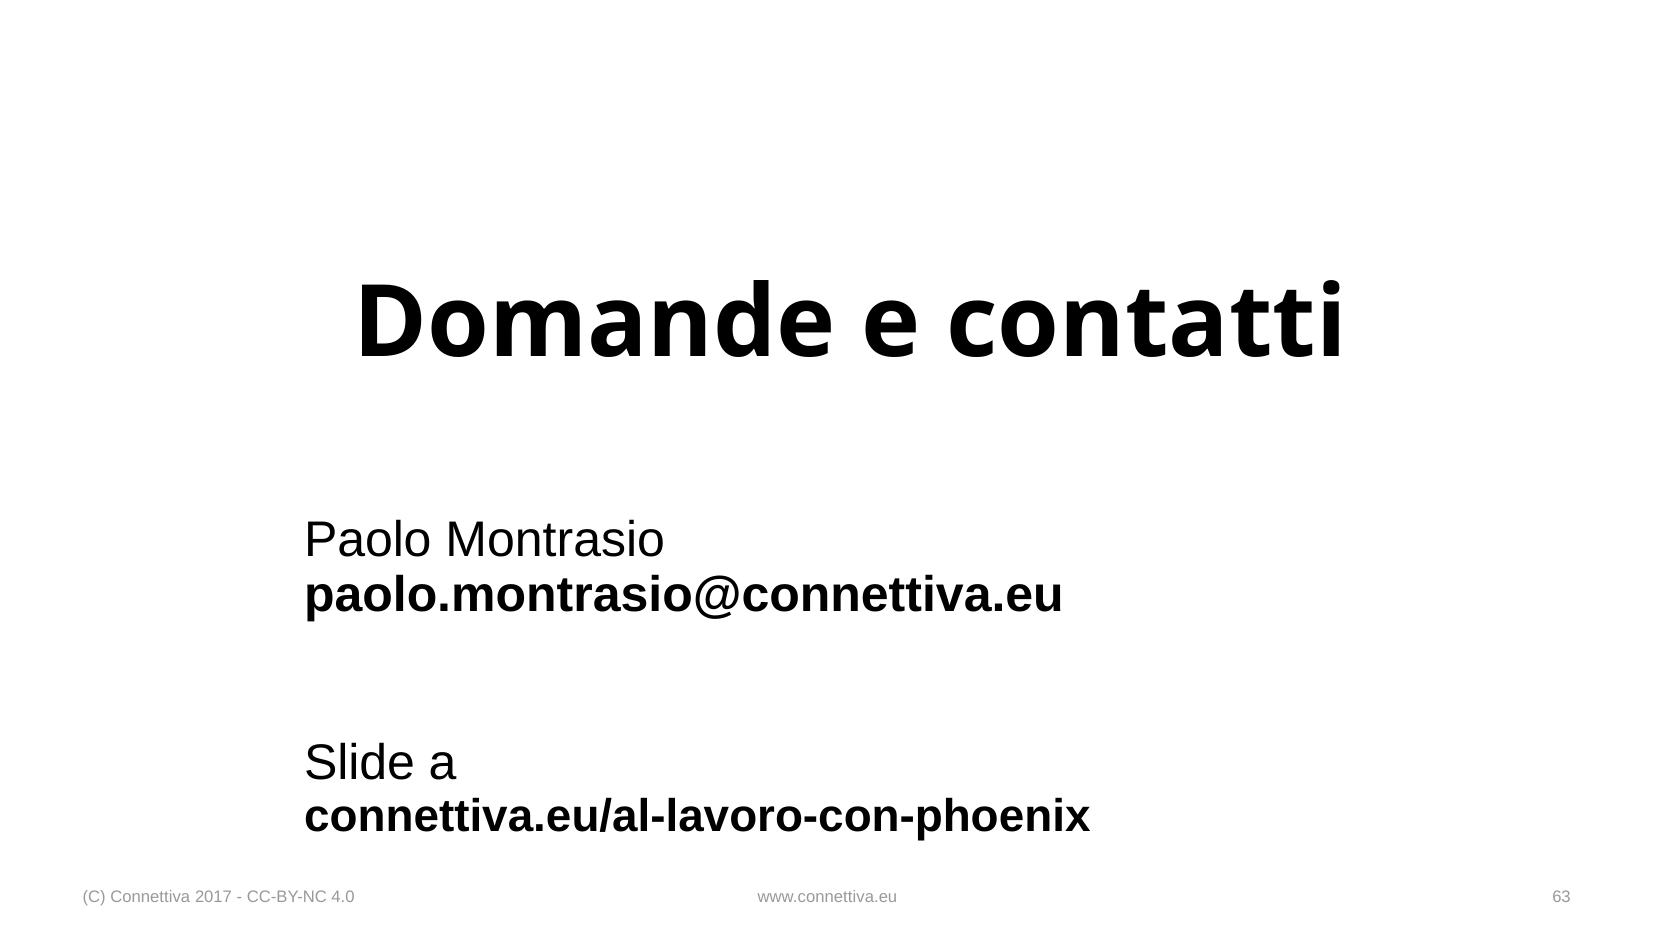

Domande e contatti
Paolo Montrasio
paolo.montrasio@connettiva.eu
Slide a
connettiva.eu/al-lavoro-con-phoenix
(C) Connettiva 2017 - CC-BY-NC 4.0
www.connettiva.eu
63